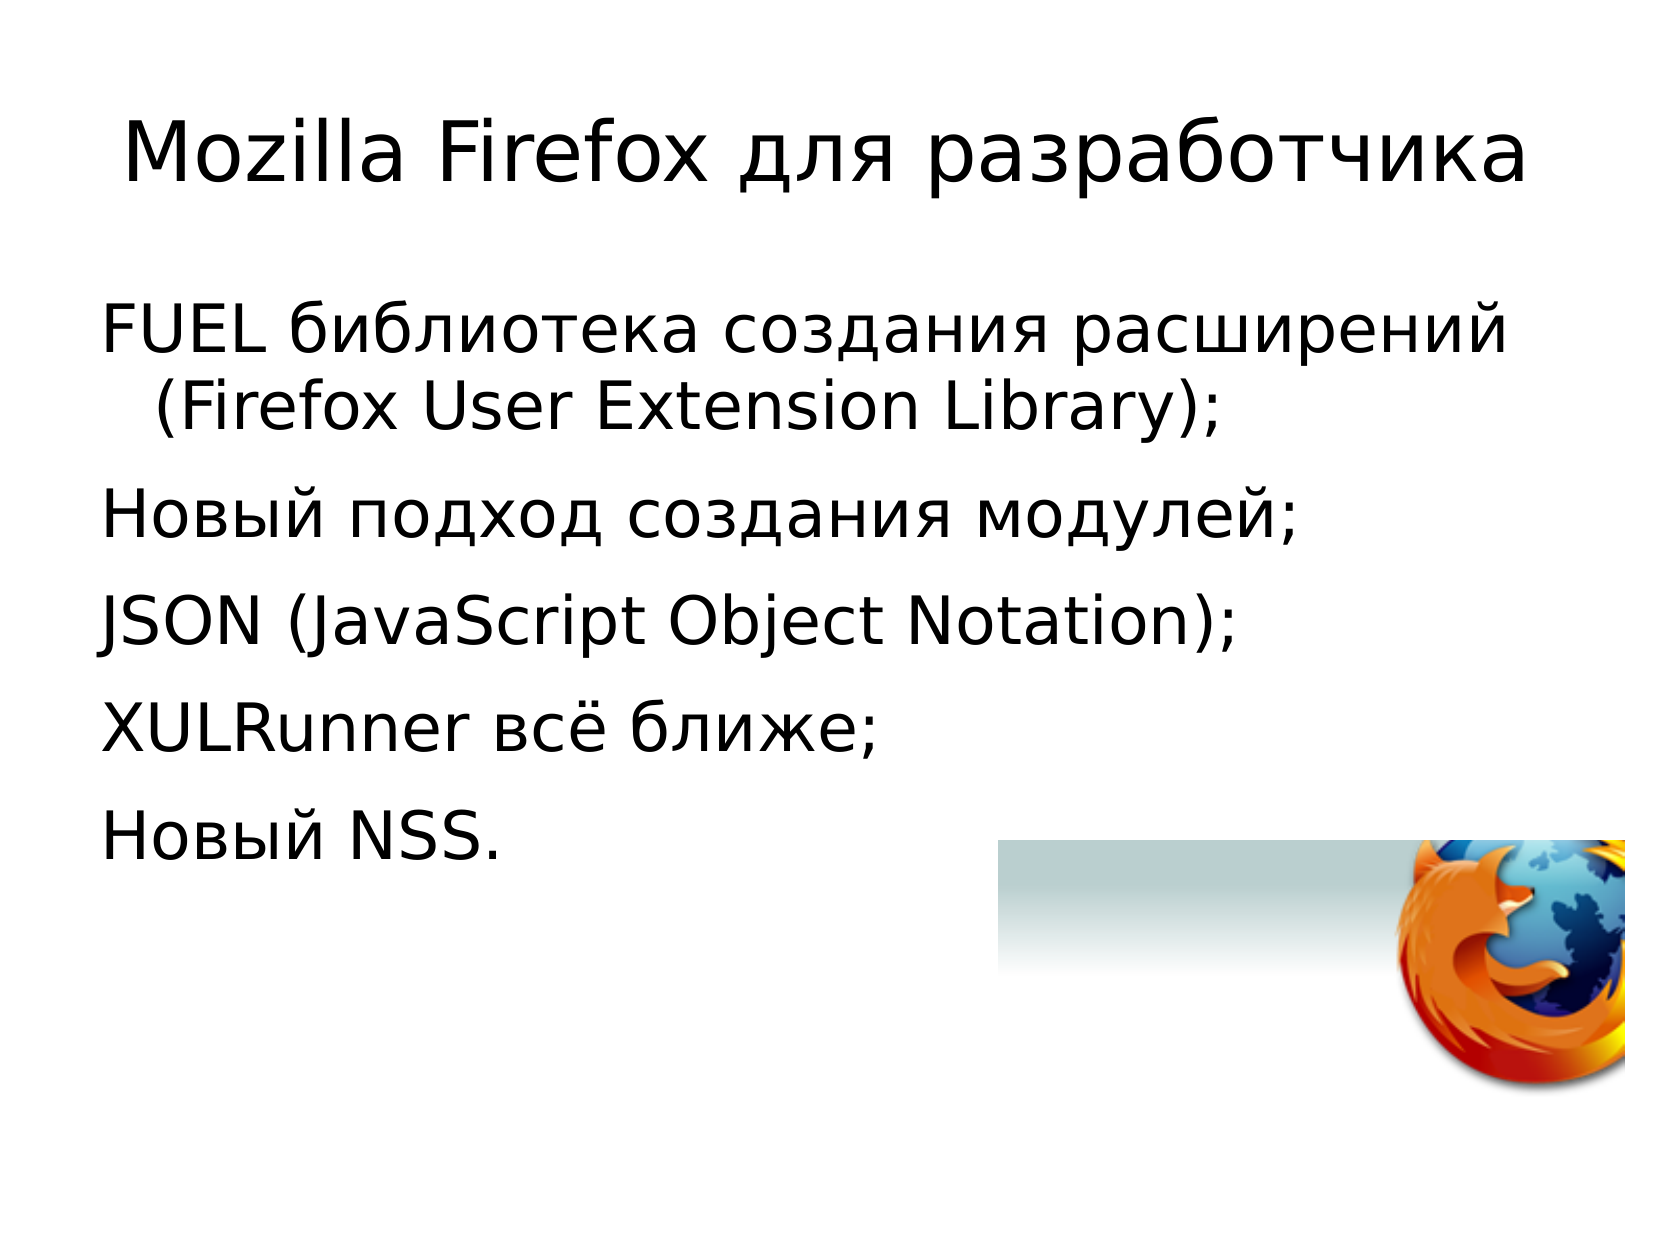

# Mozilla Firefox для разработчика
FUEL библиотека создания расширений (Firefox User Extension Library);
Новый подход создания модулей;
JSON (JavaScript Object Notation);
XULRunner всё ближе;
Новый NSS.